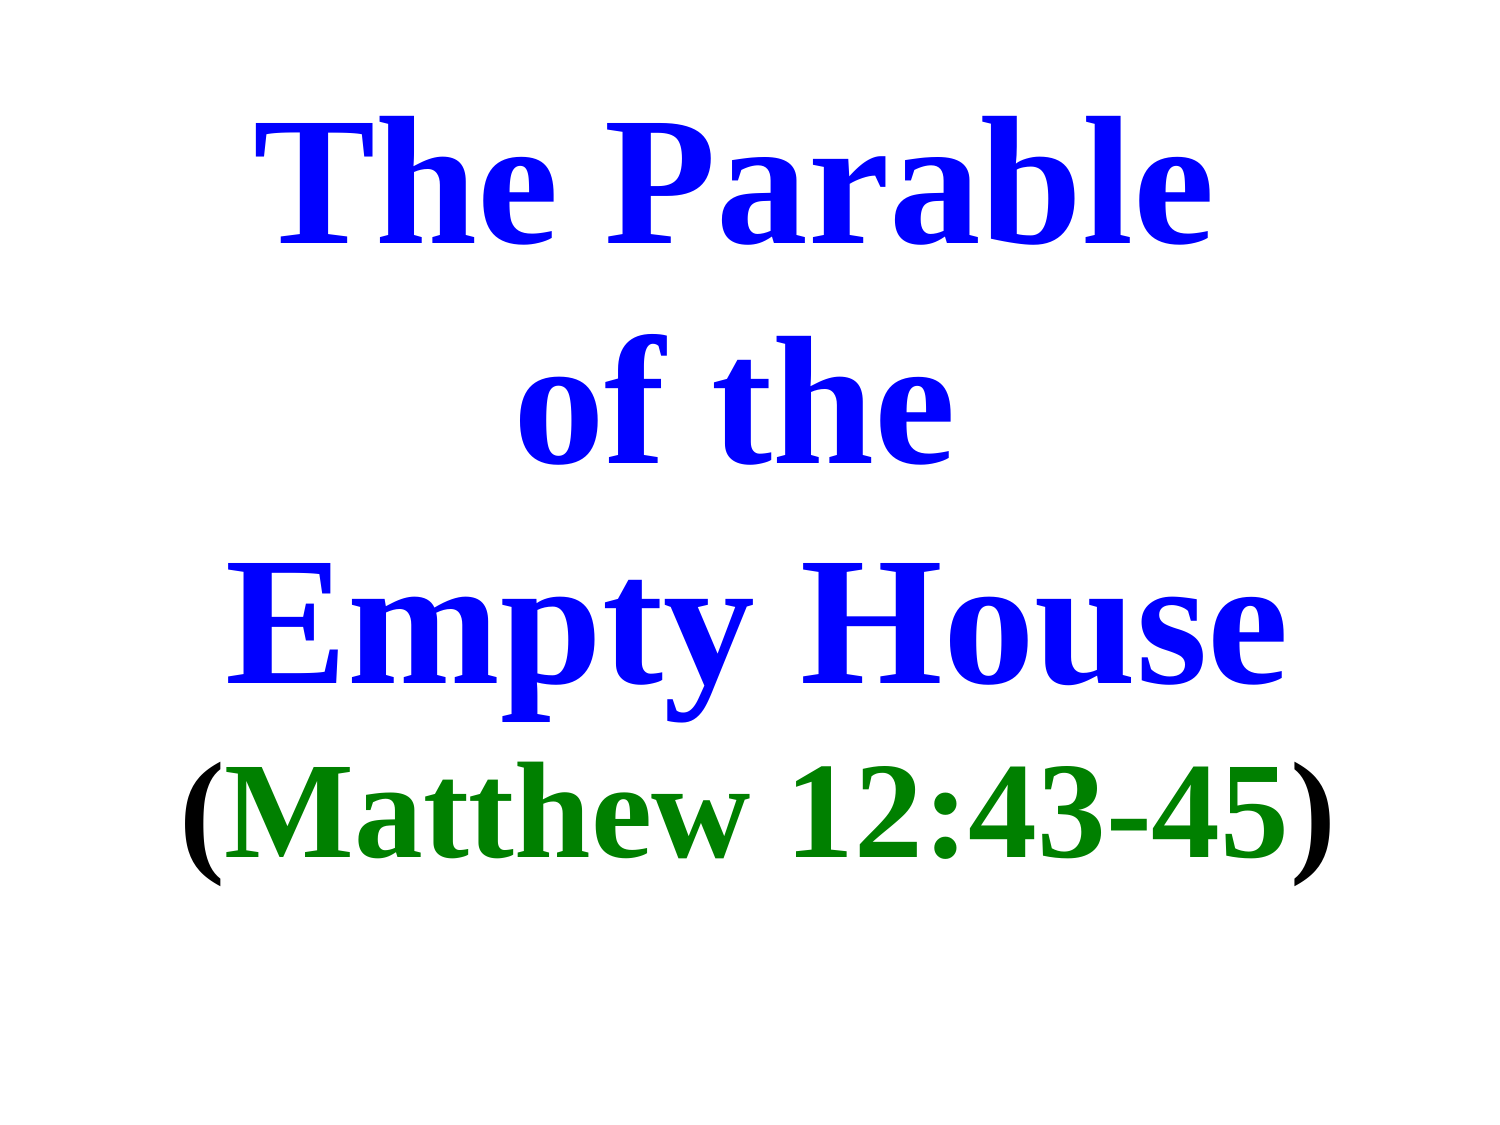

# The Parable of the Empty House (Matthew 12:43-45)